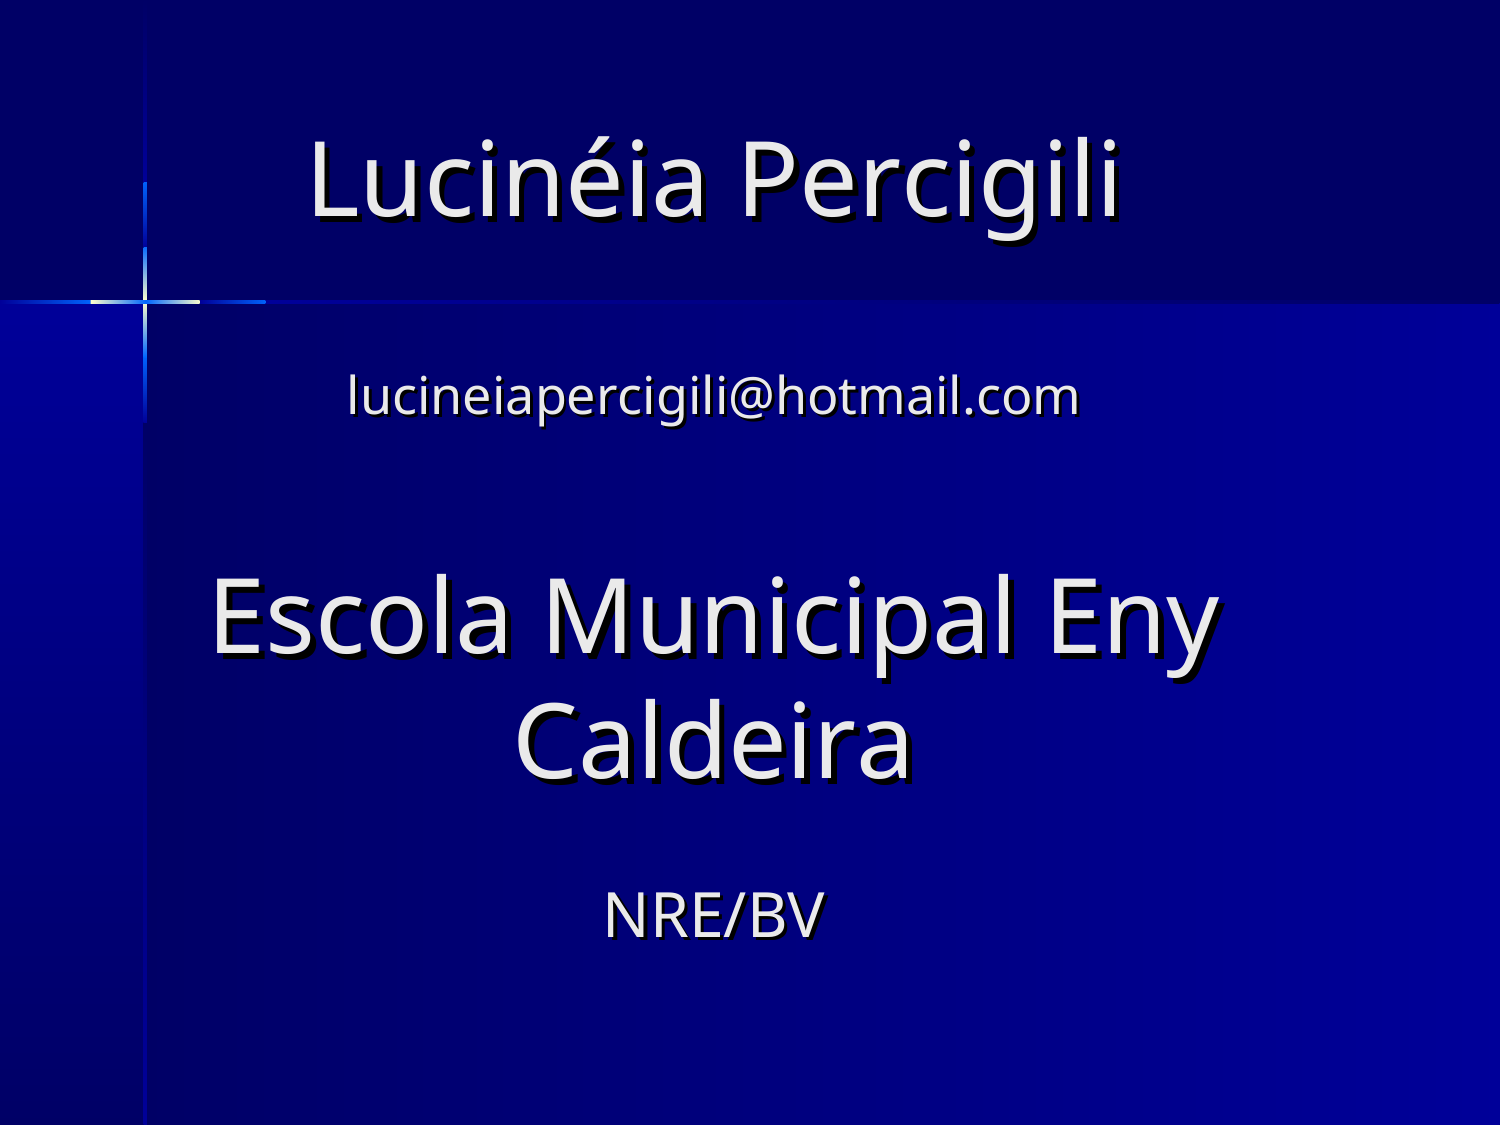

# Lucinéia Percigili lucineiapercigili@hotmail.com Escola Municipal Eny Caldeira NRE/BV